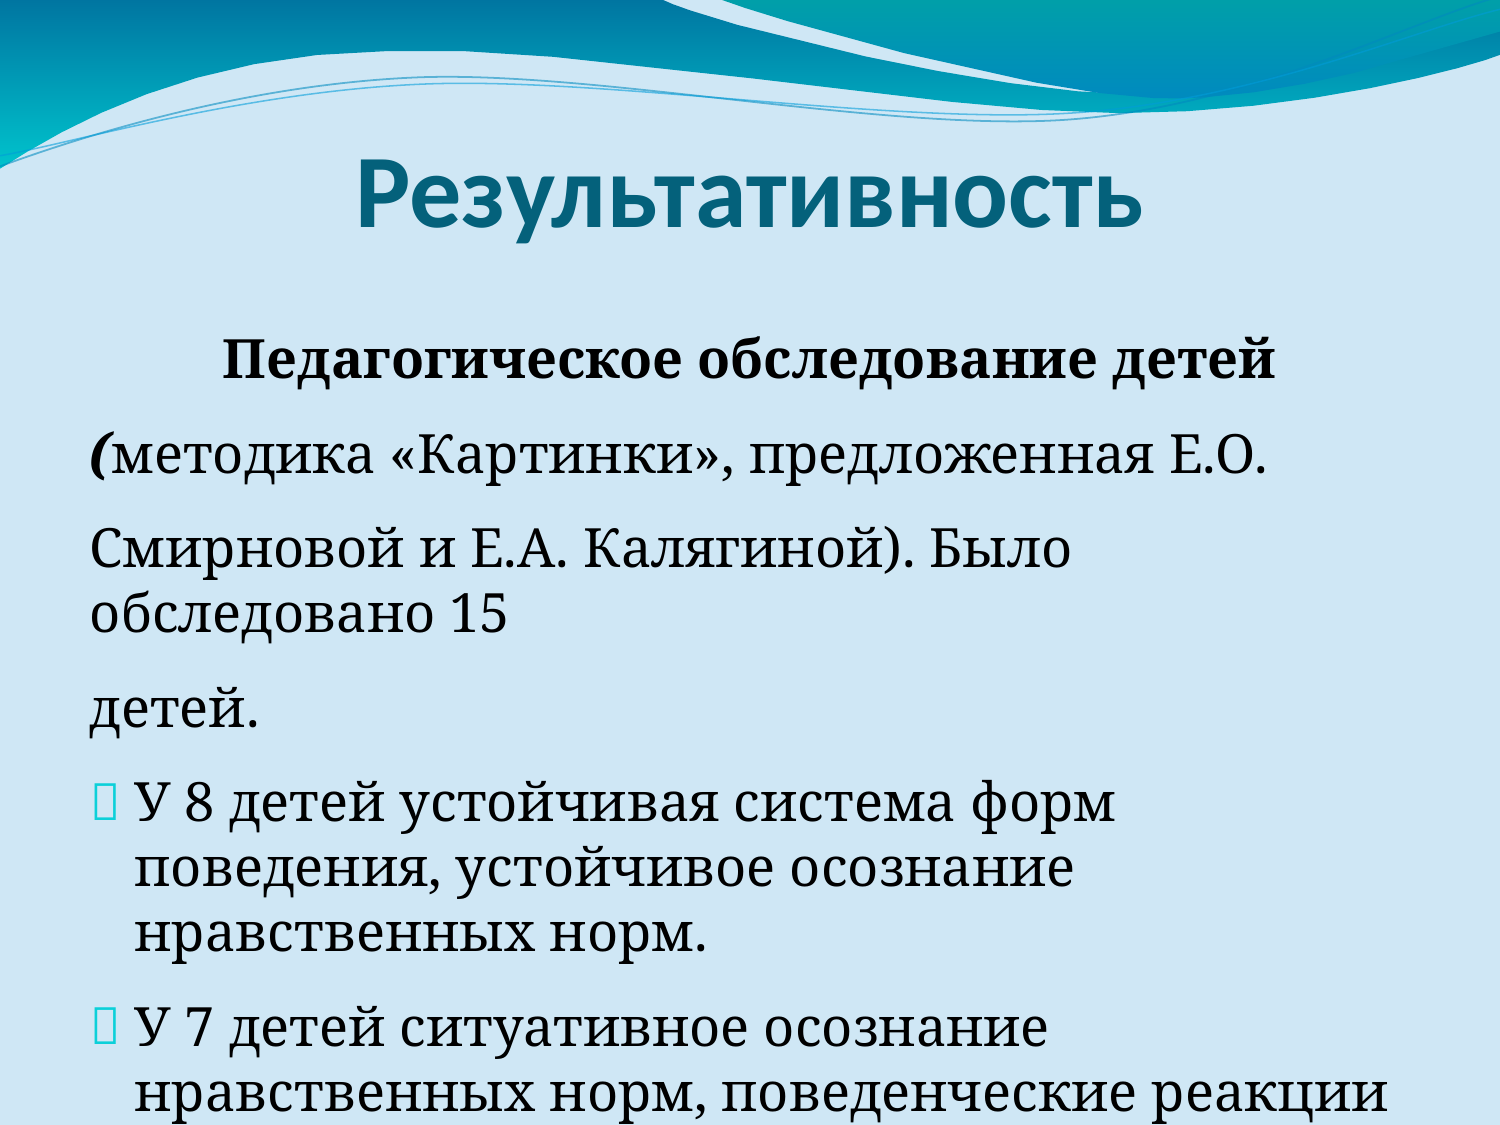

# Результативность
Педагогическое обследование детей
(методика «Картинки», предложенная Е.О.
Смирновой и Е.А. Калягиной). Было обследовано 15
детей.
У 8 детей устойчивая система форм поведения, устойчивое осознание нравственных норм.
У 7 детей ситуативное осознание нравственных норм, поведенческие реакции проявляются ситуативно.